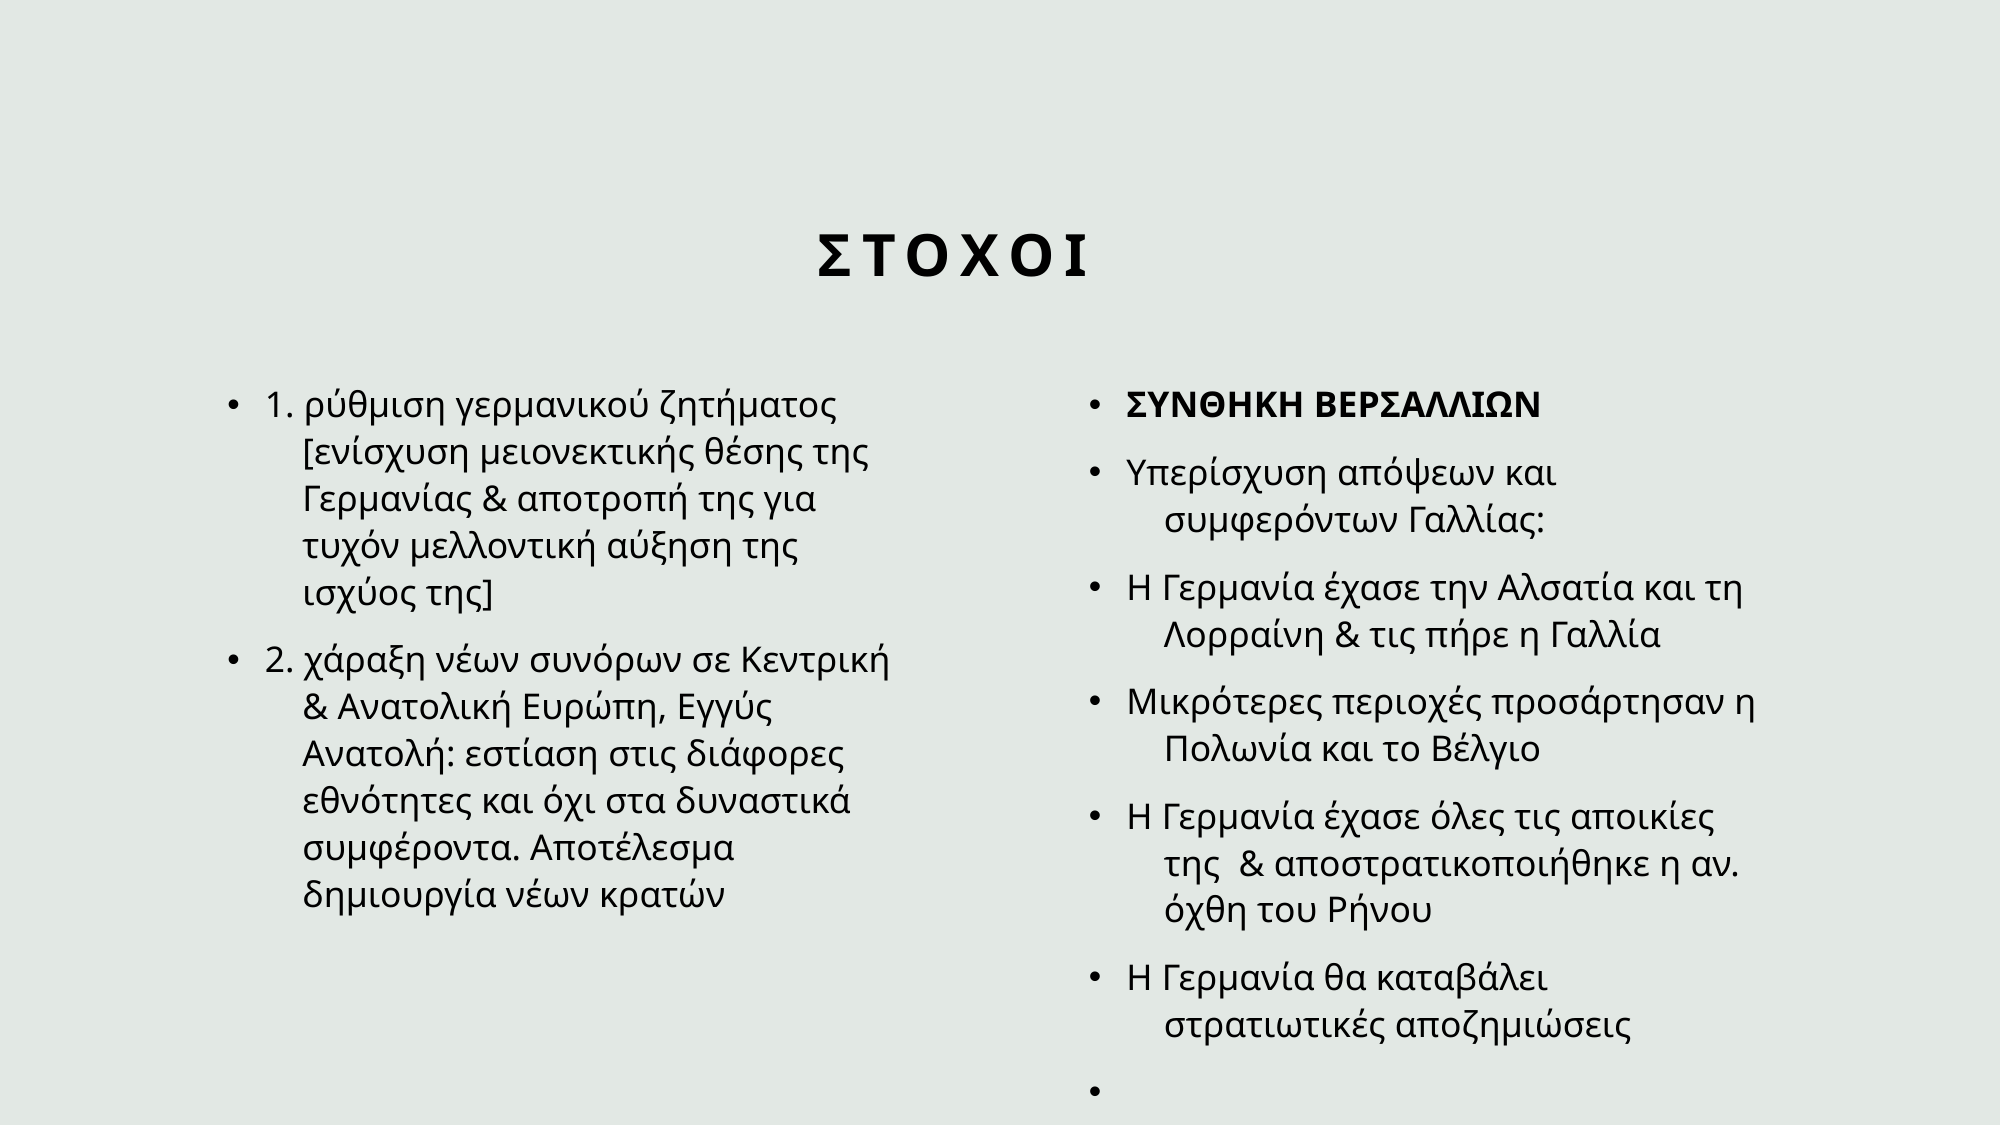

# ΣΤΟΧΟΙ
1. ρύθμιση γερμανικού ζητήματος [ενίσχυση μειονεκτικής θέσης της Γερμανίας & αποτροπή της για τυχόν μελλοντική αύξηση της ισχύος της]
2. χάραξη νέων συνόρων σε Κεντρική & Ανατολική Ευρώπη, Εγγύς Ανατολή: εστίαση στις διάφορες εθνότητες και όχι στα δυναστικά συμφέροντα. Αποτέλεσμα δημιουργία νέων κρατών
ΣΥΝΘΗΚΗ ΒΕΡΣΑΛΛΙΩΝ
Υπερίσχυση απόψεων και συμφερόντων Γαλλίας:
Η Γερμανία έχασε την Αλσατία και τη Λορραίνη & τις πήρε η Γαλλία
Μικρότερες περιοχές προσάρτησαν η Πολωνία και το Βέλγιο
Η Γερμανία έχασε όλες τις αποικίες της & αποστρατικοποιήθηκε η αν. όχθη του Ρήνου
Η Γερμανία θα καταβάλει στρατιωτικές αποζημιώσεις